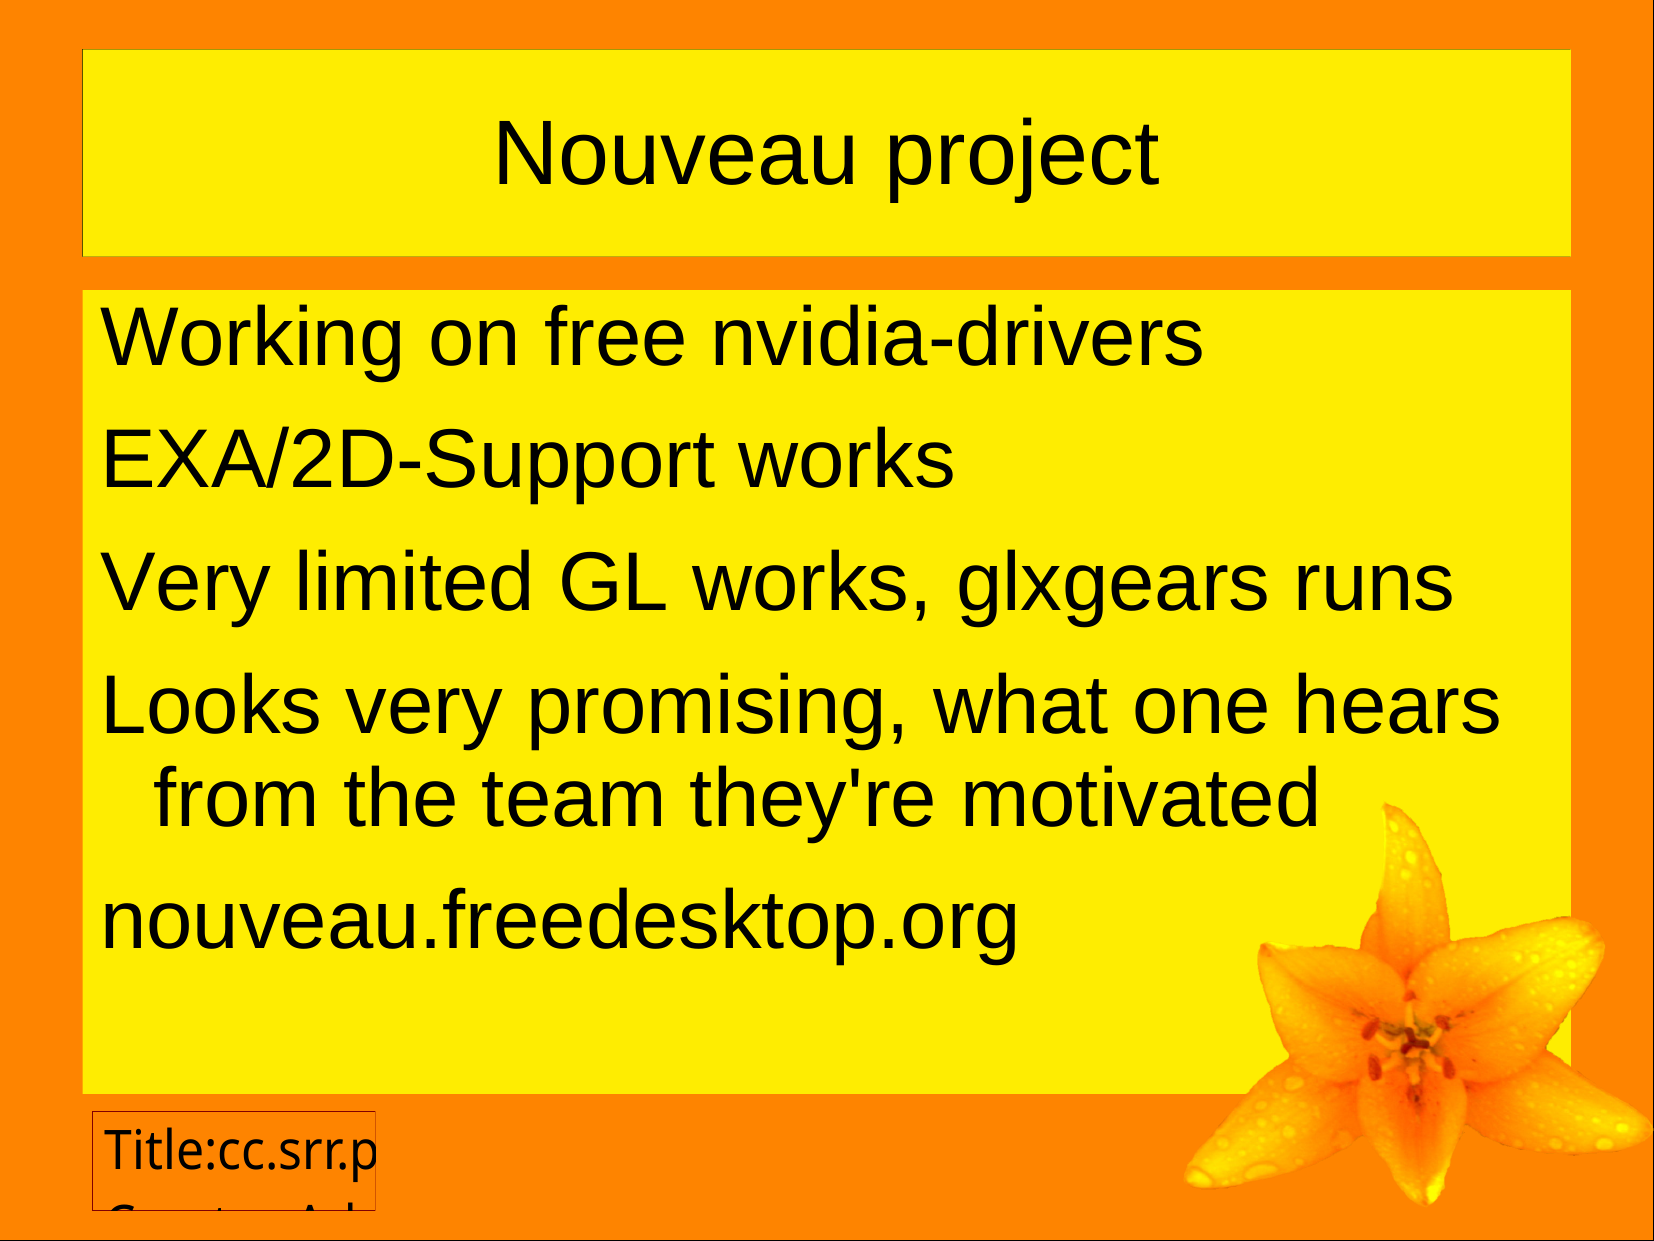

# Nouveau project
Working on free nvidia-drivers
EXA/2D-Support works
Very limited GL works, glxgears runs
Looks very promising, what one hears from the team they're motivated
nouveau.freedesktop.org